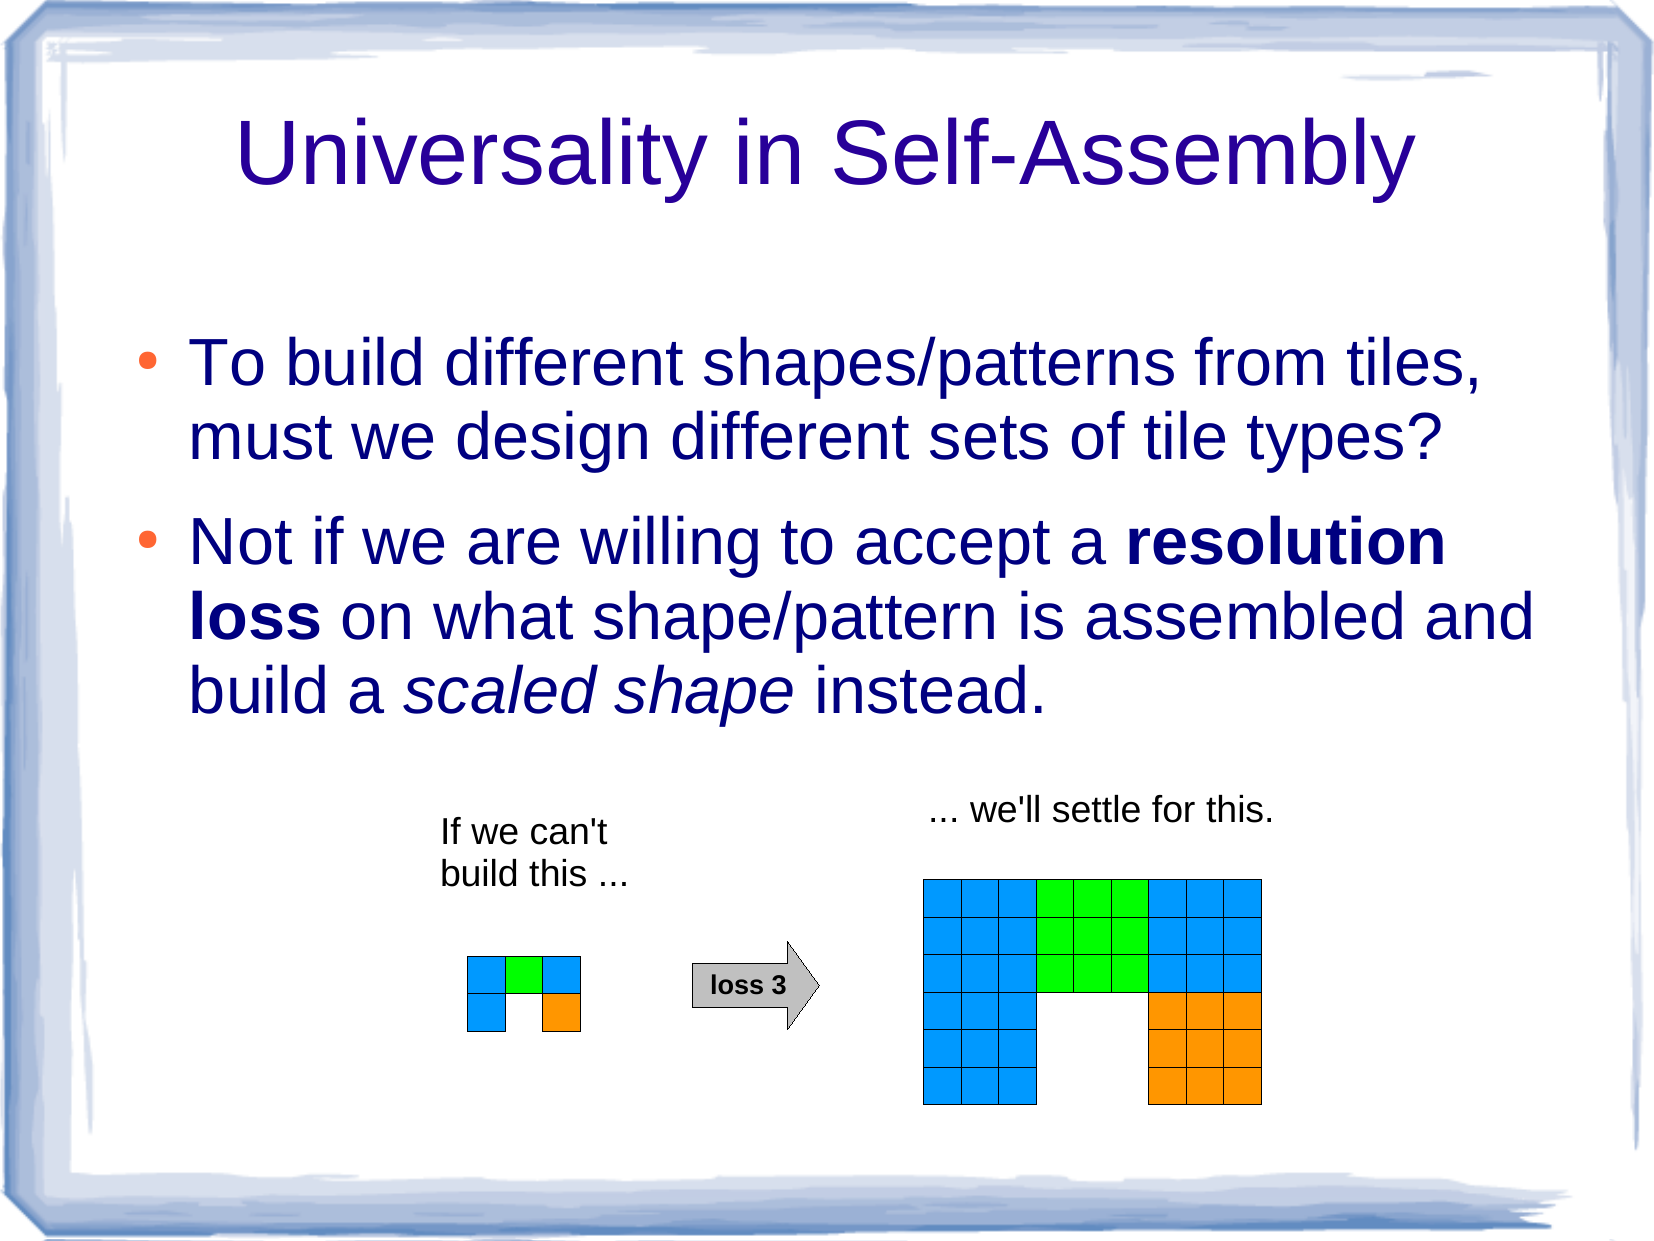

# Universality in Self-Assembly
To build different shapes/patterns from tiles, must we design different sets of tile types?
Not if we are willing to accept a resolution loss on what shape/pattern is assembled and build a scaled shape instead.
... we'll settle for this.
If we can't build this ...
loss 3